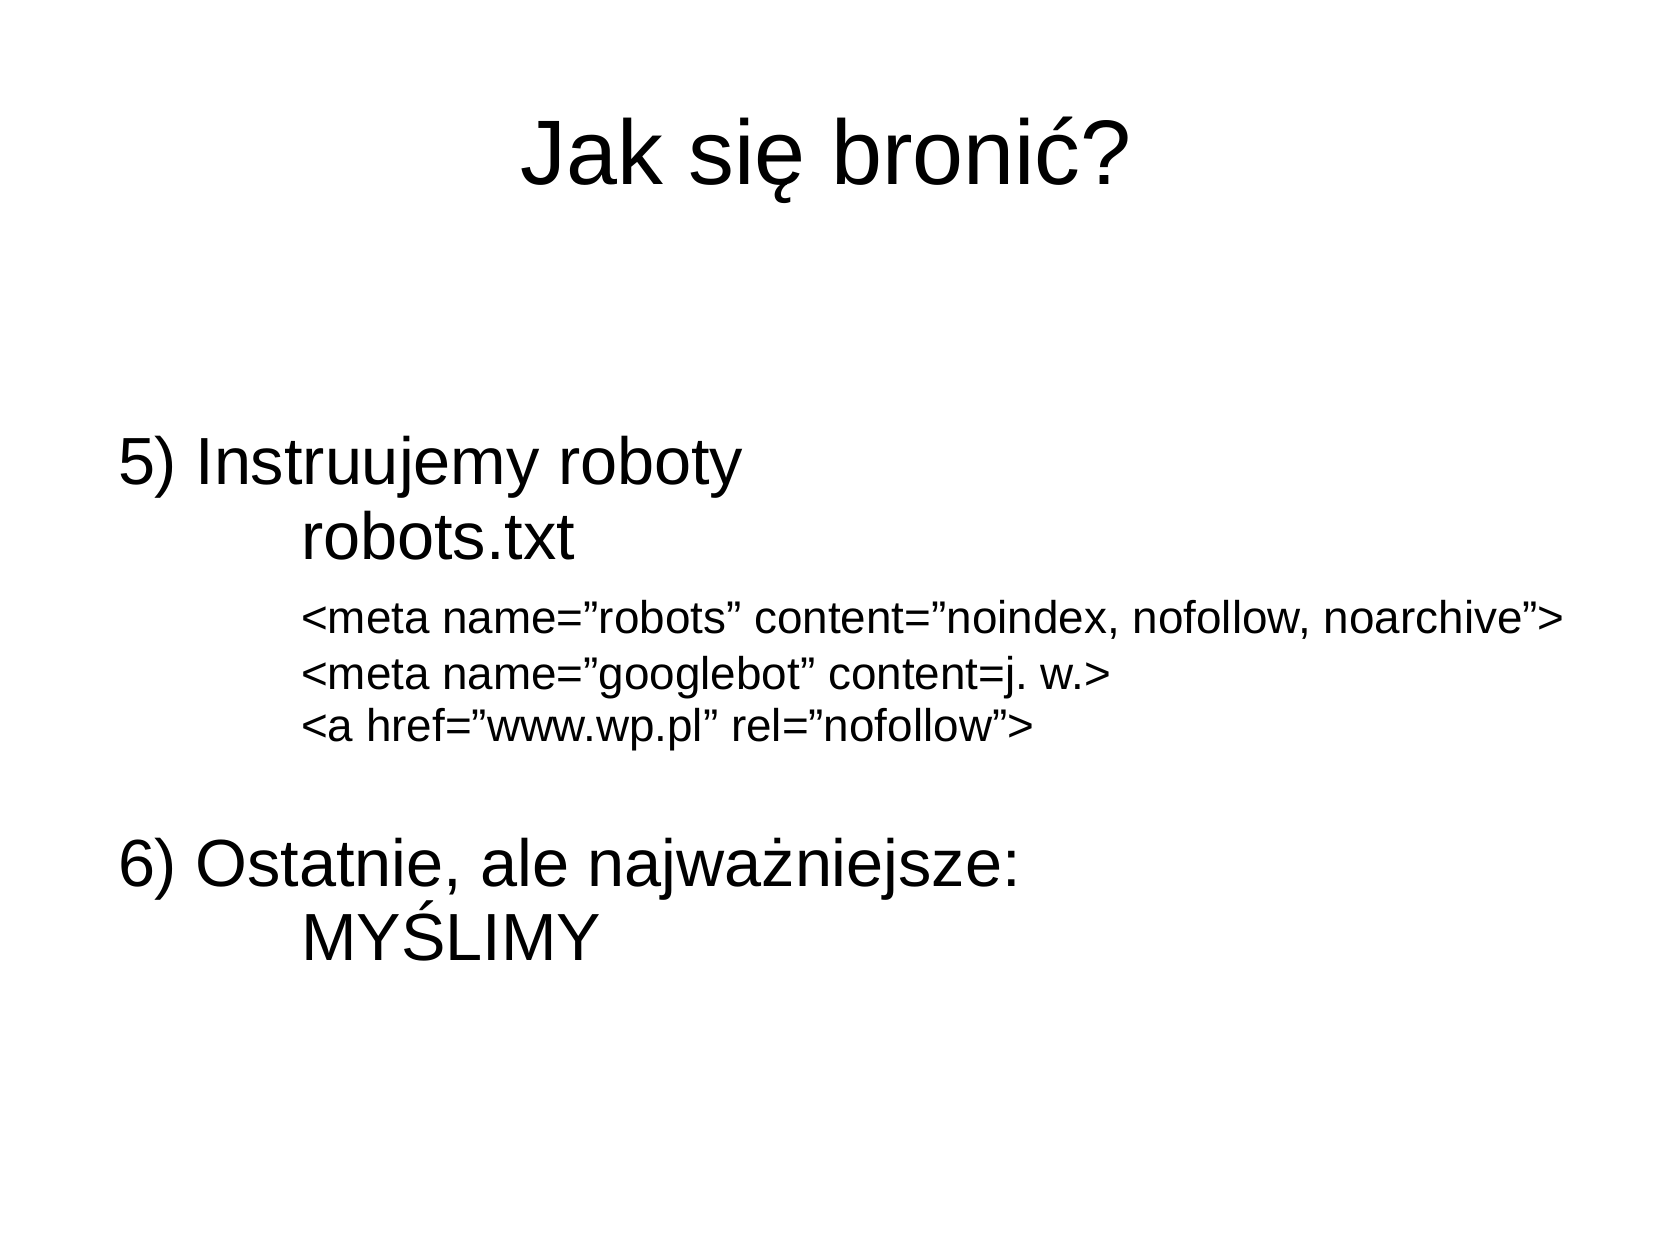

# Jak się bronić?
5) Instruujemy roboty
		robots.txt
		<meta name=”robots” content=”noindex, nofollow, noarchive”>
		<meta name=”googlebot” content=j. w.>
		<a href=”www.wp.pl” rel=”nofollow”>
6) Ostatnie, ale najważniejsze:
		MYŚLIMY